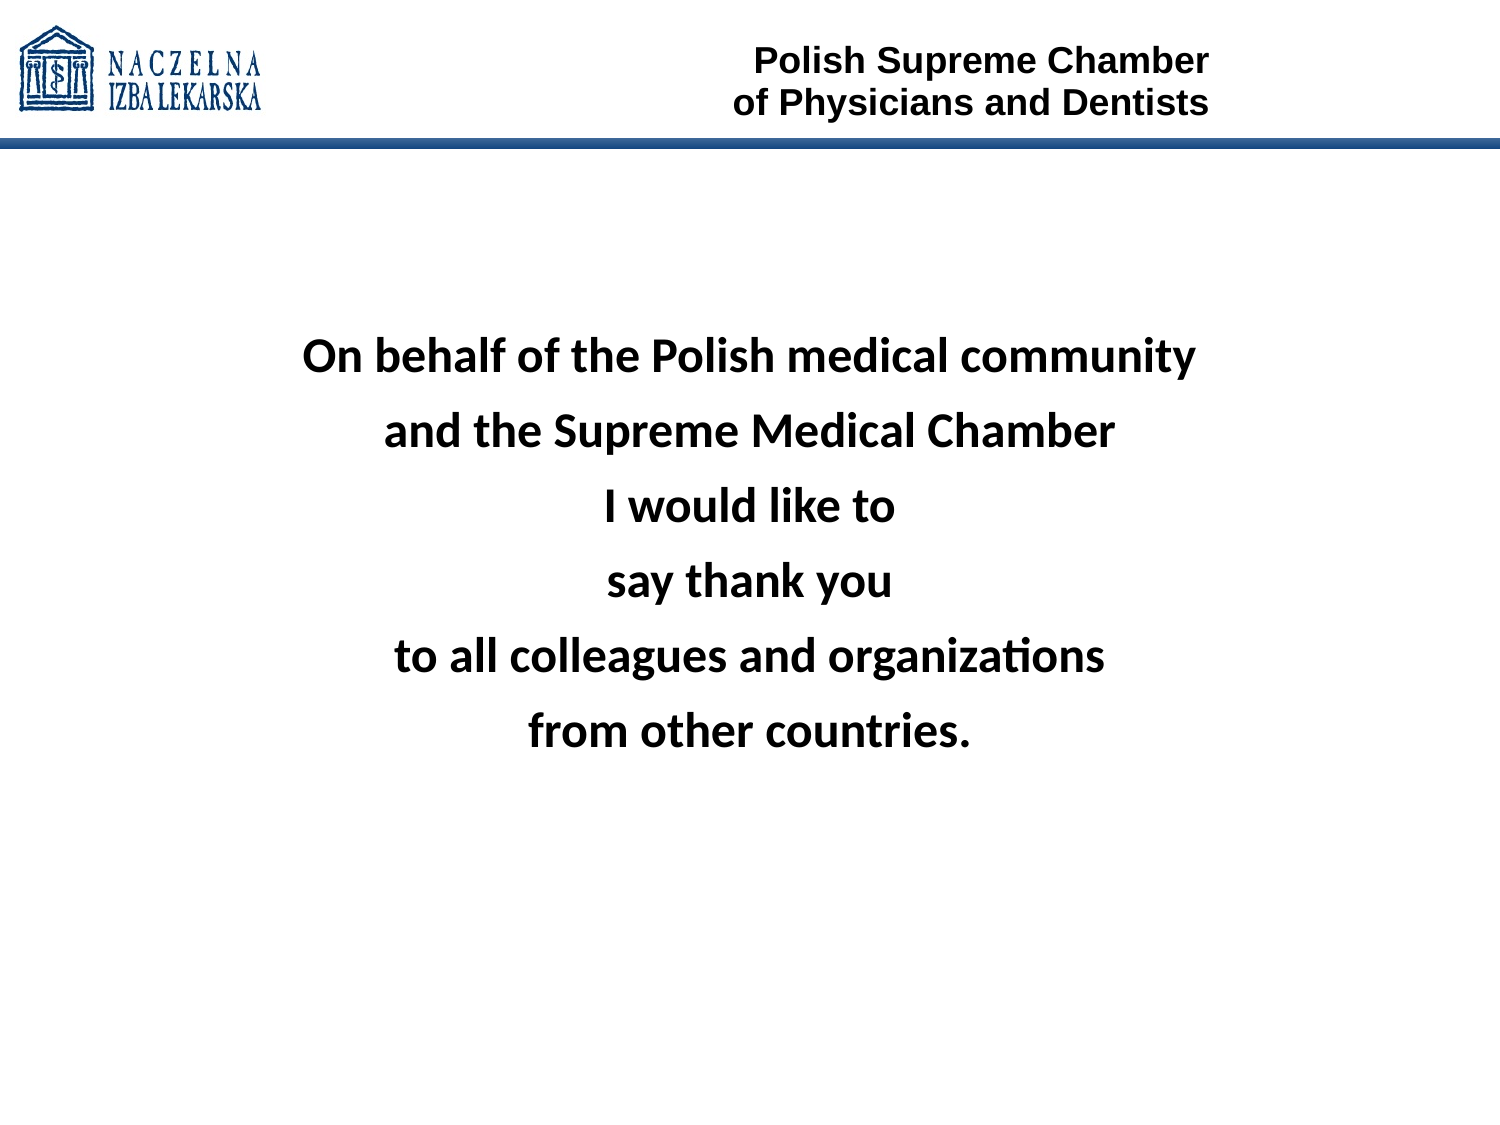

Polish Supreme Chamber
of Physicians and Dentists
On behalf of the Polish medical community
and the Supreme Medical Chamber
I would like to
say thank you
to all colleagues and organizations
from other countries.